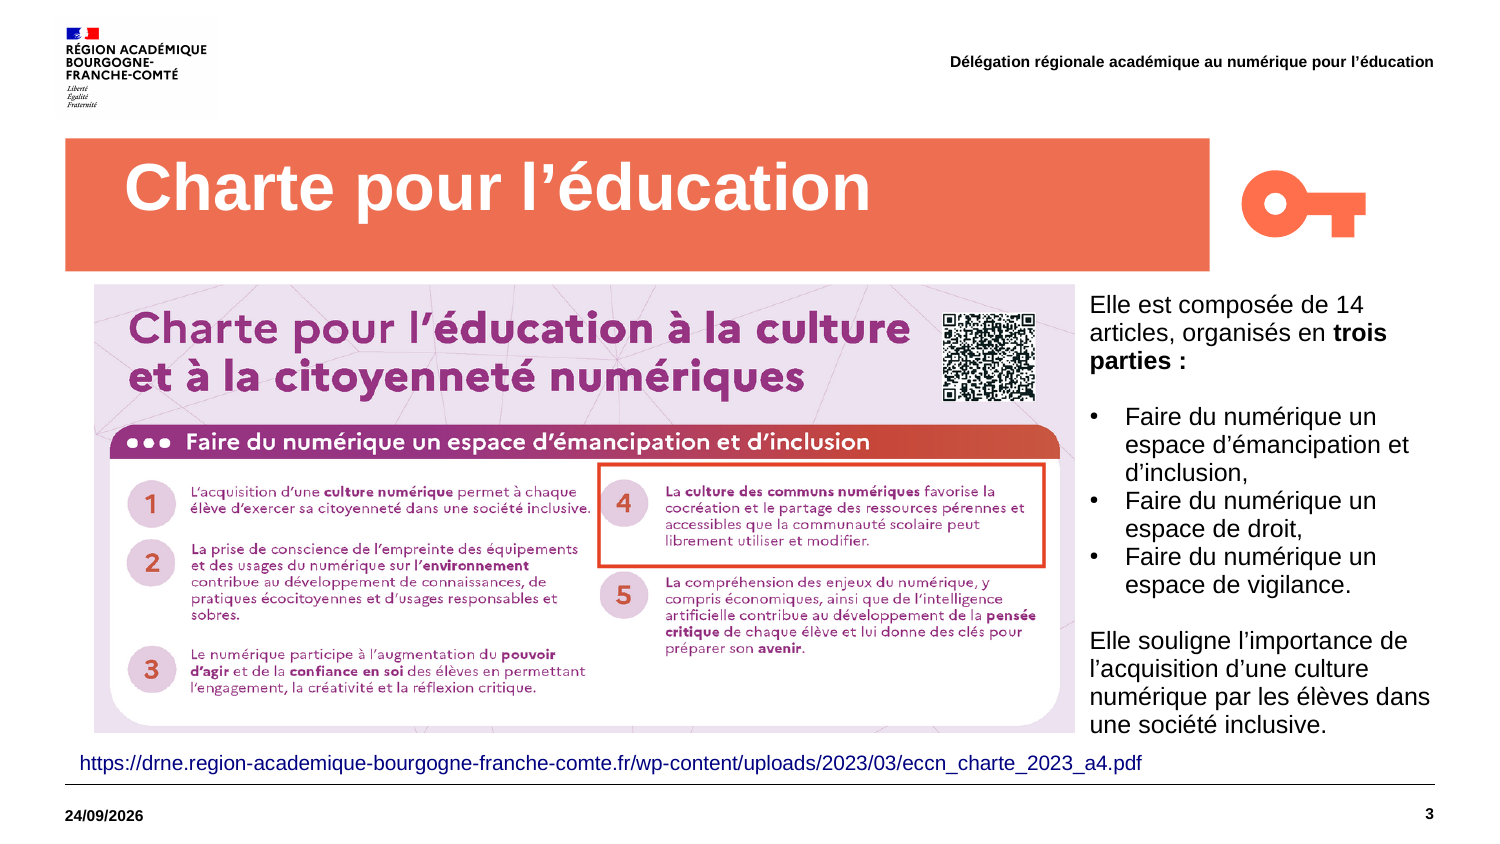

Délégation régionale académique au numérique pour l’éducation
Charte pour l’éducation
Elle est composée de 14 articles, organisés en trois parties :
Faire du numérique un espace d’émancipation et d’inclusion,
Faire du numérique un espace de droit,
Faire du numérique un espace de vigilance.
Elle souligne l’importance de l’acquisition d’une culture numérique par les élèves dans une société inclusive.
https://drne.region-academique-bourgogne-franche-comte.fr/wp-content/uploads/2023/03/eccn_charte_2023_a4.pdf